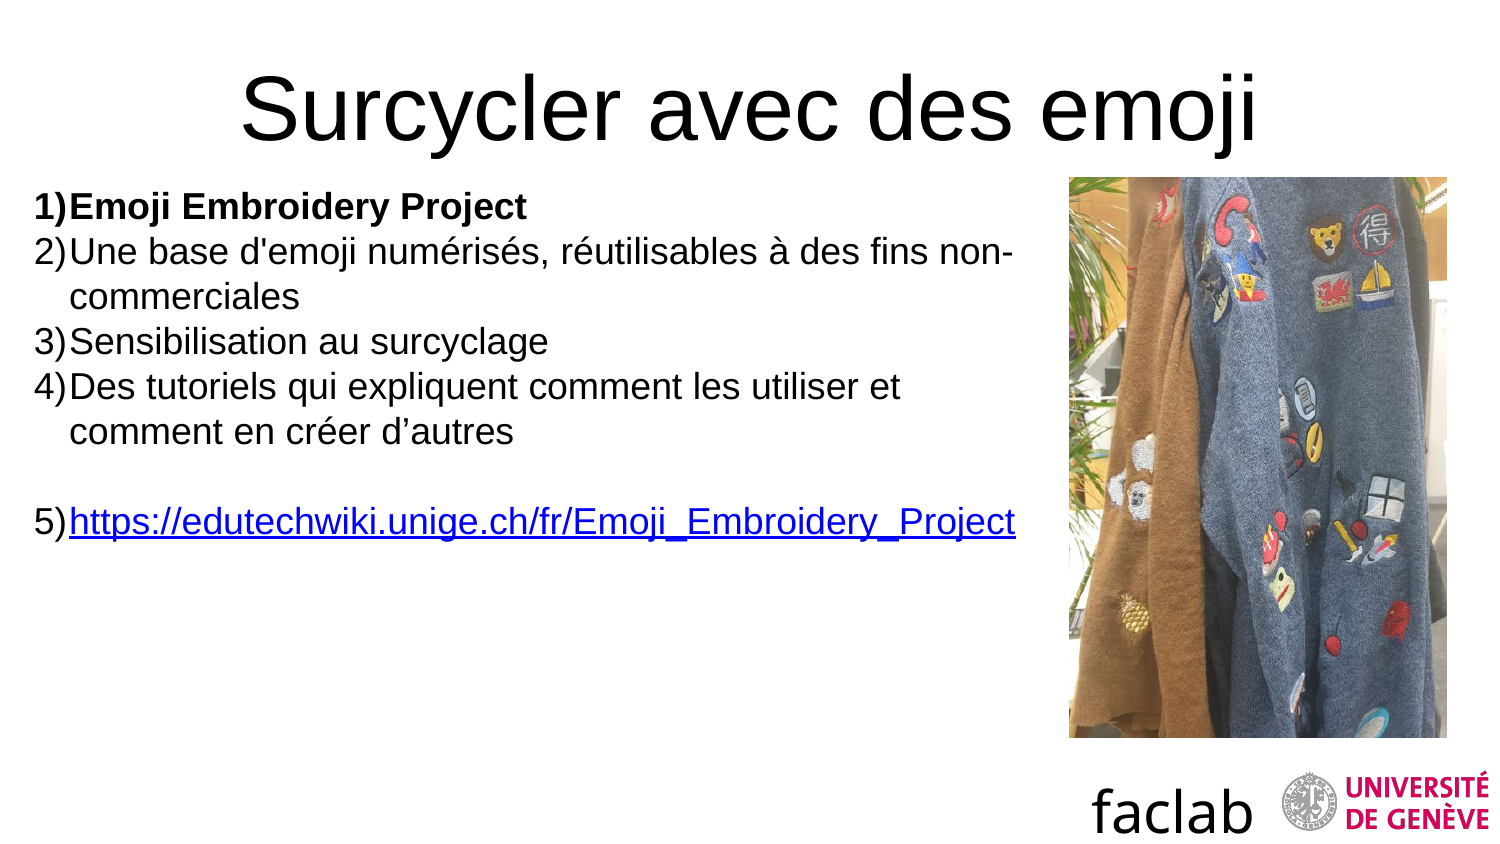

# Surcycler avec des emoji
Emoji Embroidery Project
Une base d'emoji numérisés, réutilisables à des fins non-commerciales
Sensibilisation au surcyclage
Des tutoriels qui expliquent comment les utiliser et comment en créer d’autres
https://edutechwiki.unige.ch/fr/Emoji_Embroidery_Project